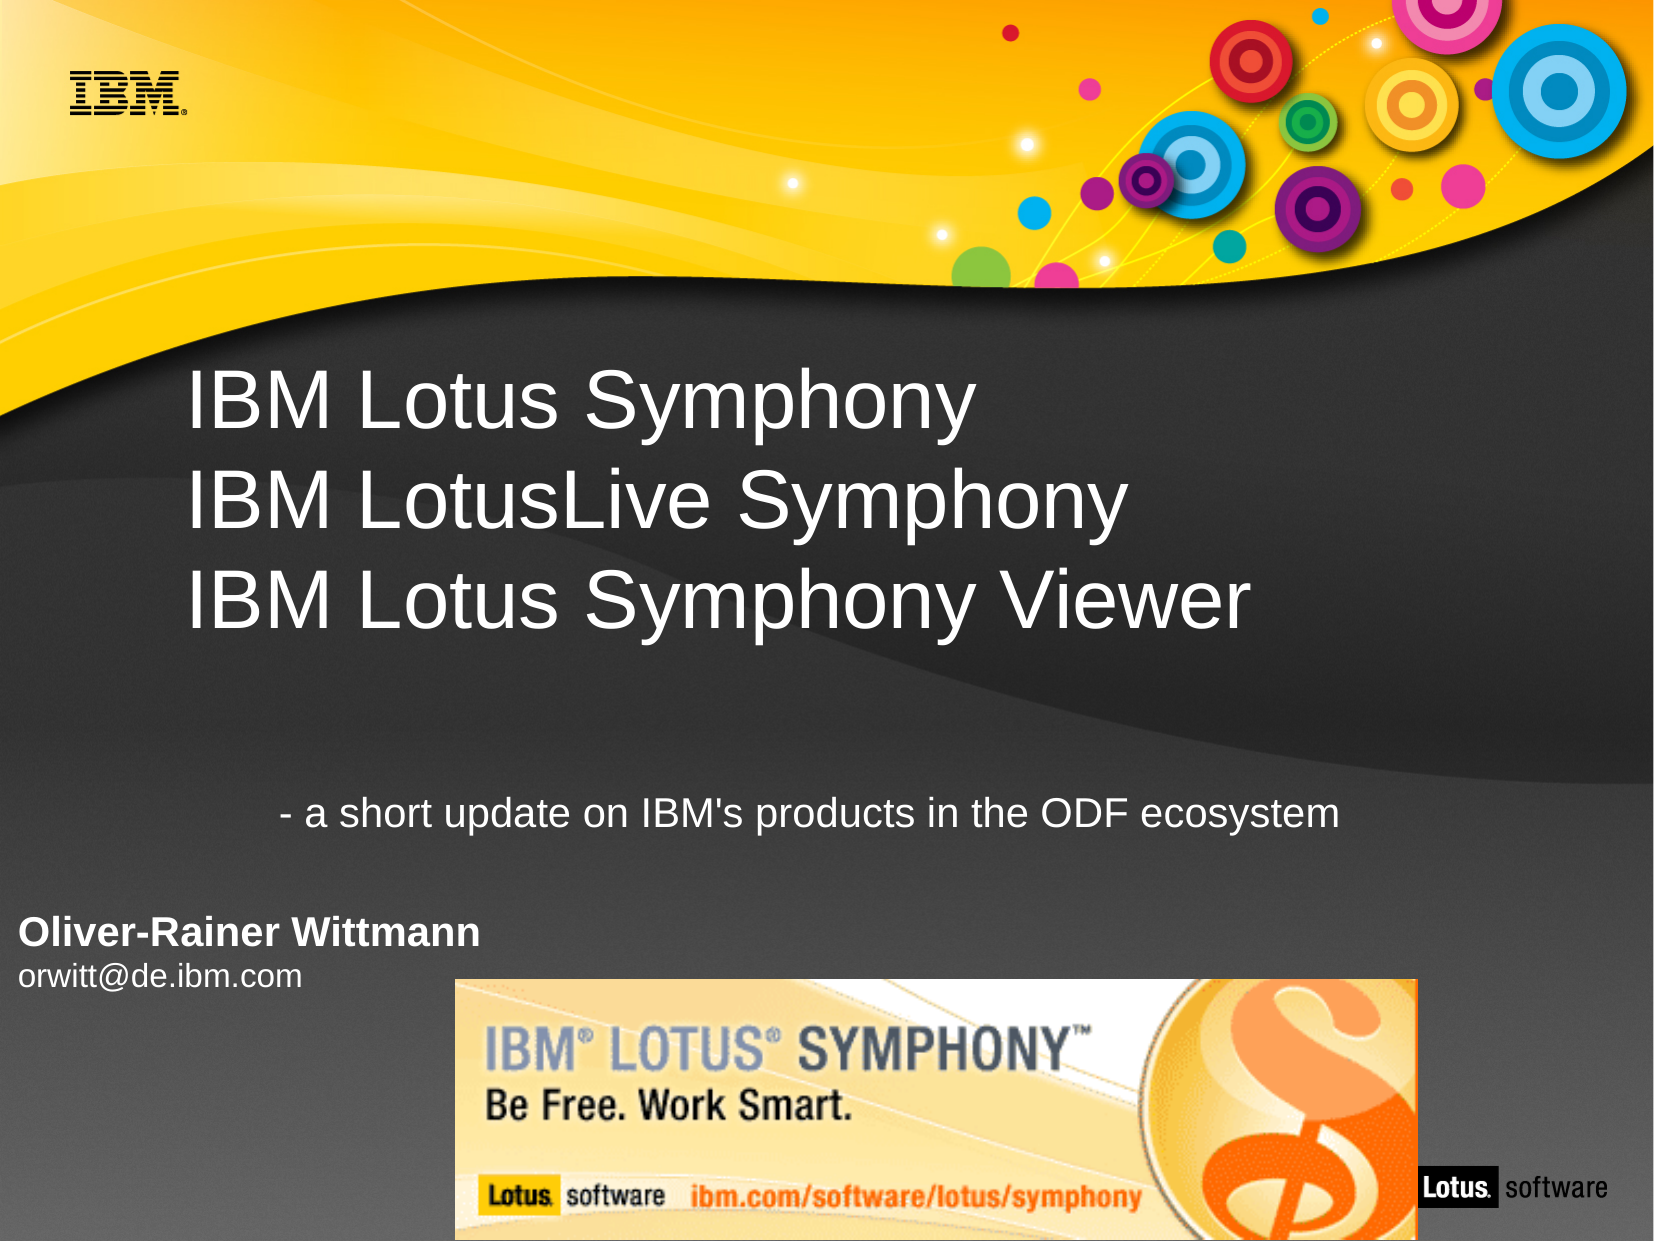

# IBM Lotus Symphony IBM LotusLive Symphony IBM Lotus Symphony Viewer - a short update on IBM's products in the ODF ecosystem
Oliver-Rainer Wittmann
orwitt@de.ibm.com